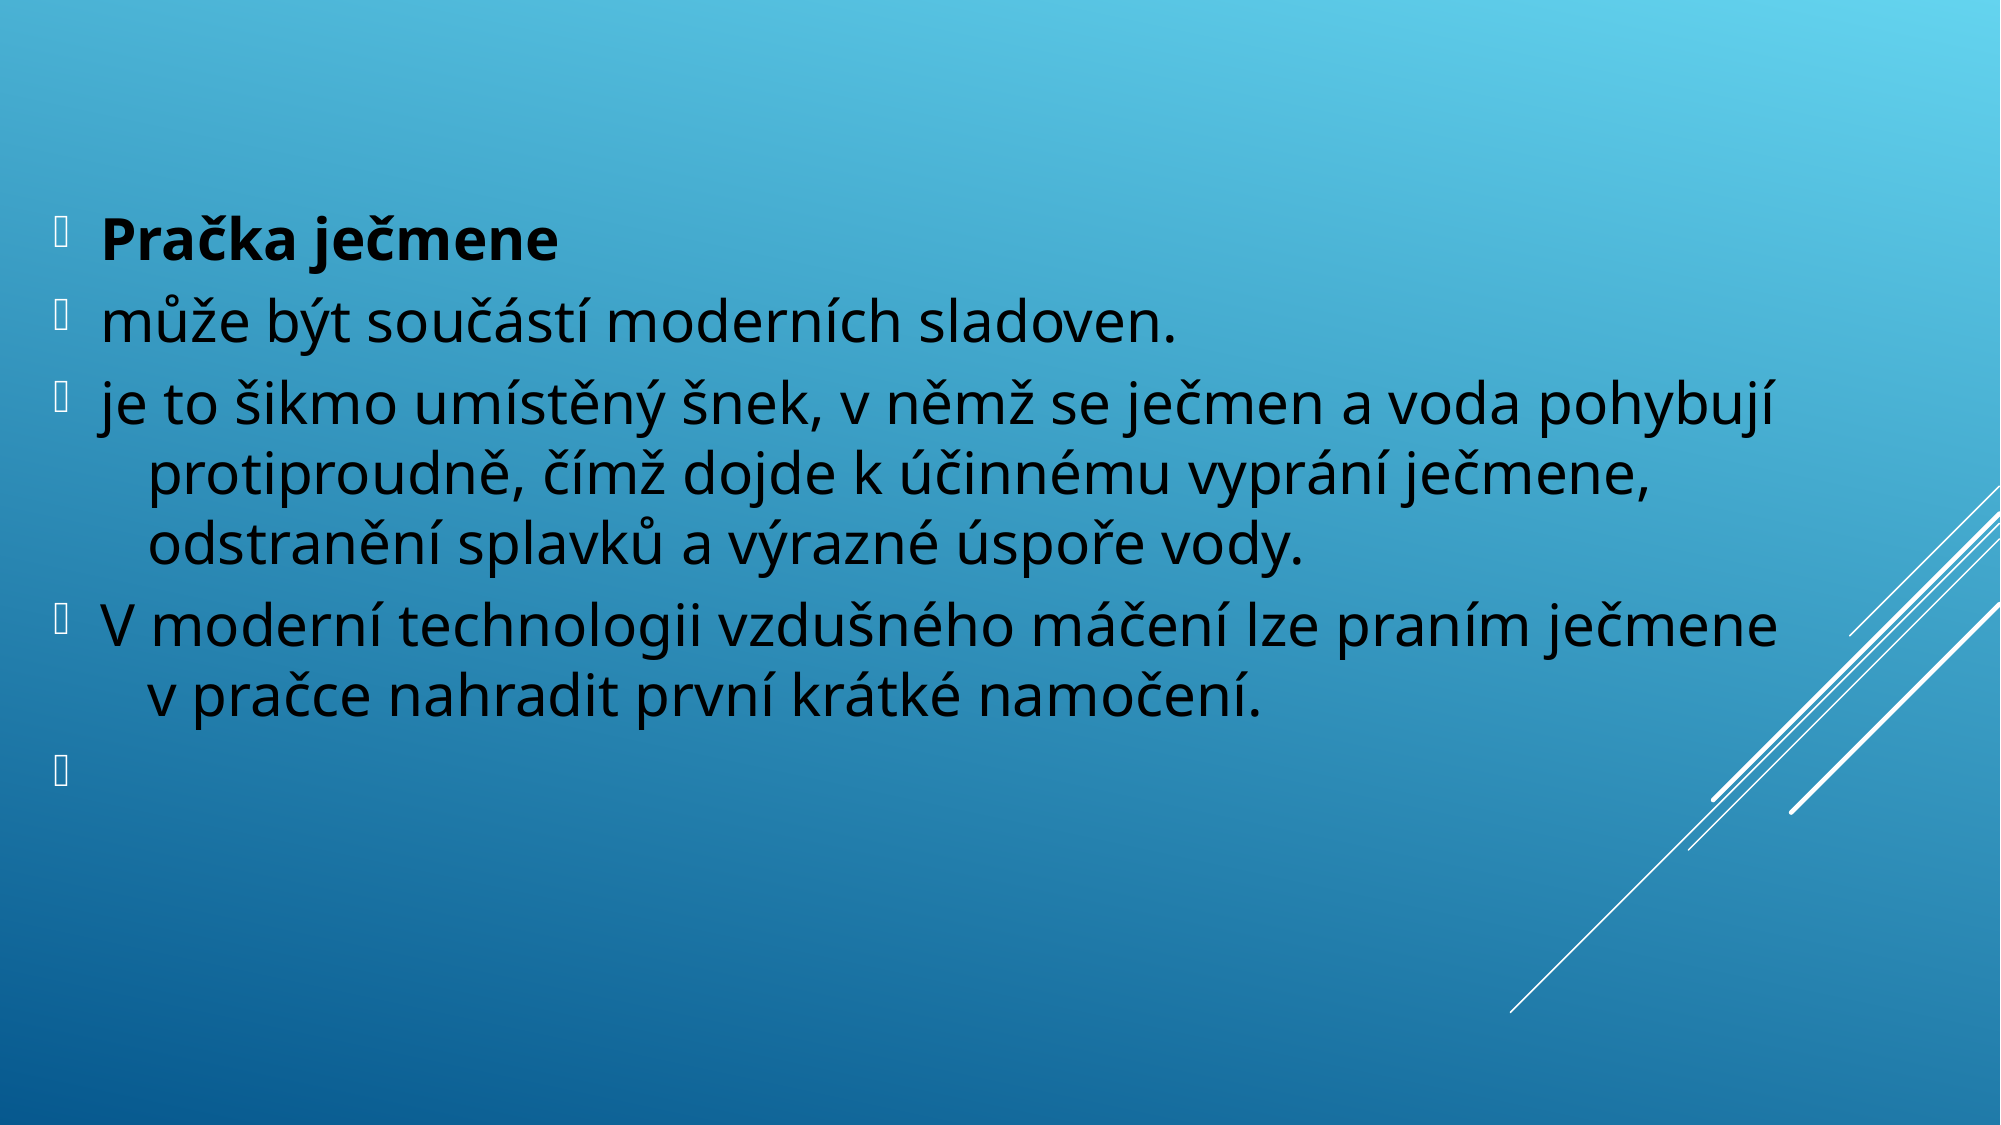

Pračka ječmene
může být součástí moderních sladoven.
je to šikmo umístěný šnek, v němž se ječmen a voda pohybují protiproudně, čímž dojde k účinnému vyprání ječmene, odstranění splavků a výrazné úspoře vody.
V moderní technologii vzdušného máčení lze praním ječmene v pračce nahradit první krátké namočení.
#